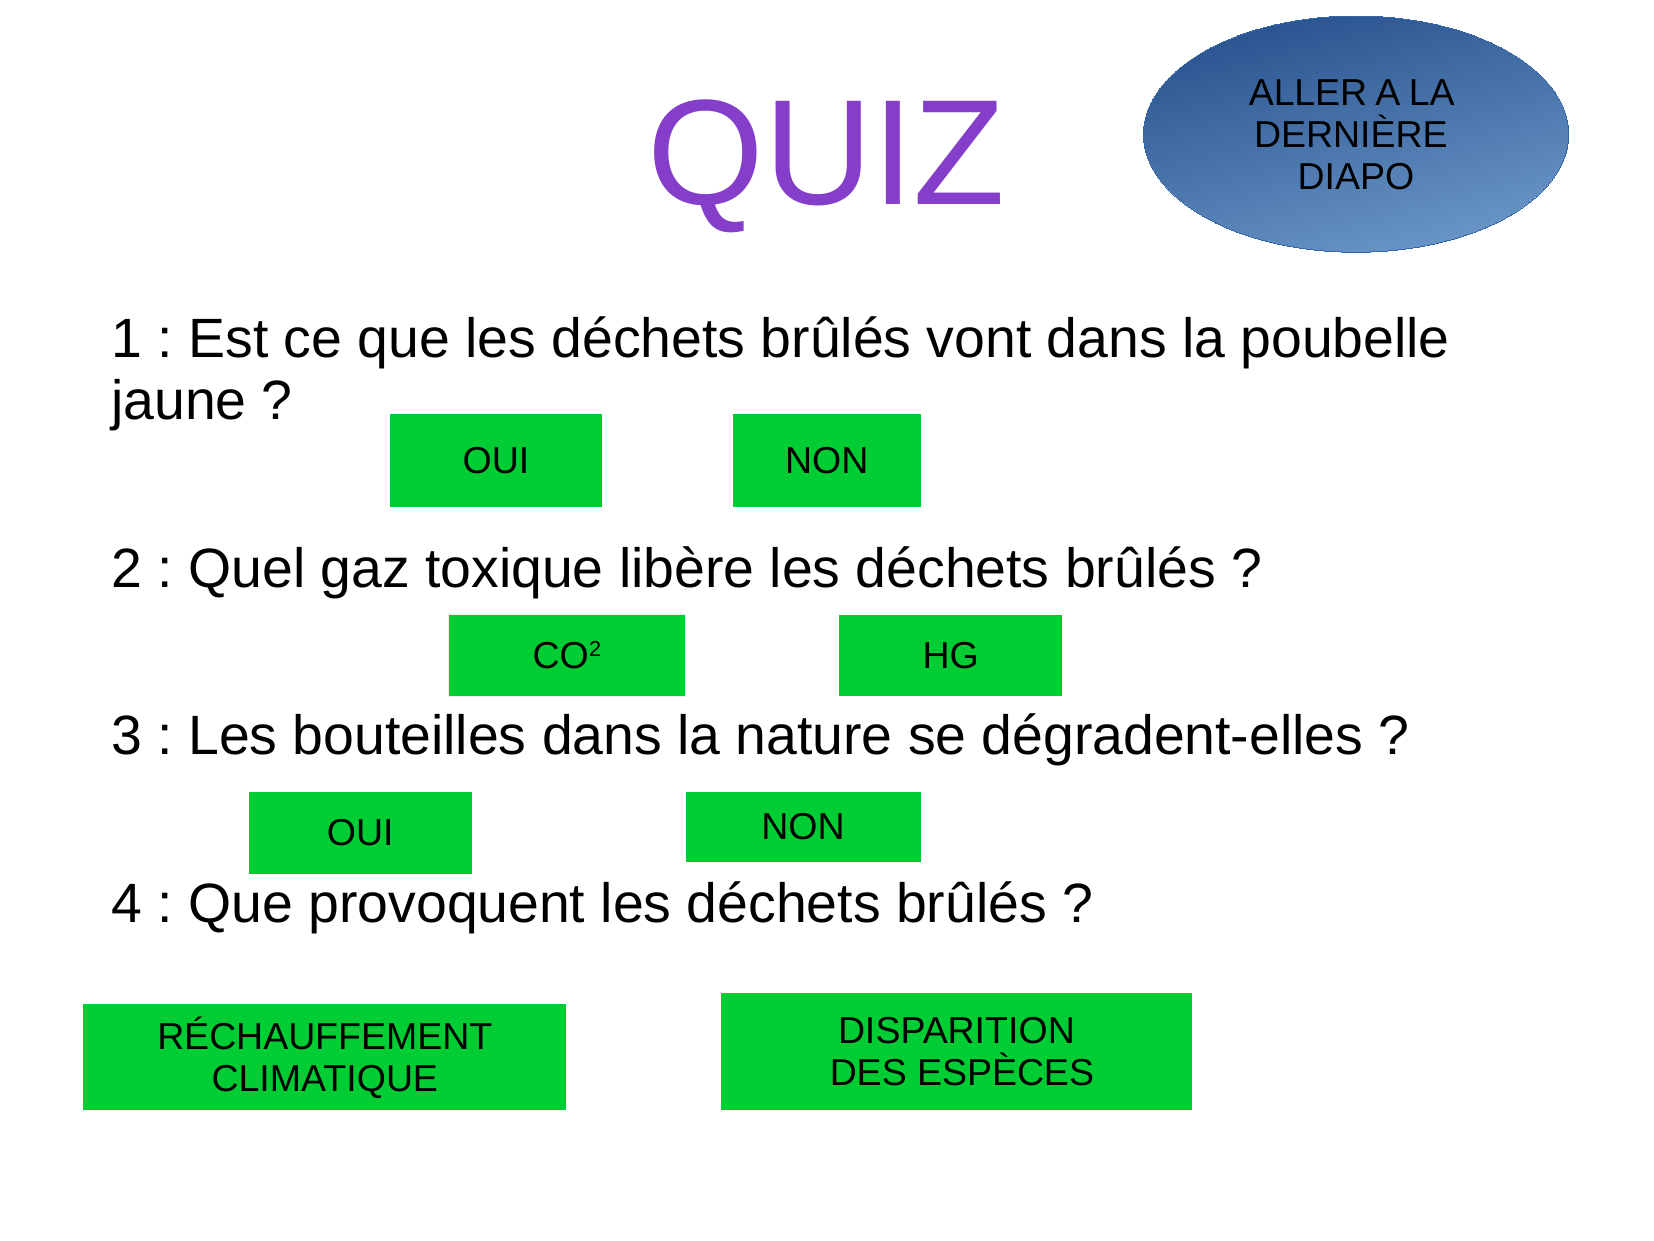

ALLER A LA
DERNIÈRE
DIAPO
# QUIZ
1 : Est ce que les déchets brûlés vont dans la poubelle jaune ?
2 : Quel gaz toxique libère les déchets brûlés ?
3 : Les bouteilles dans la nature se dégradent-elles ?
4 : Que provoquent les déchets brûlés ?
OUI
NON
CO2
HG
OUI
NON
DISPARITION
 DES ESPÈCES
RÉCHAUFFEMENT
CLIMATIQUE